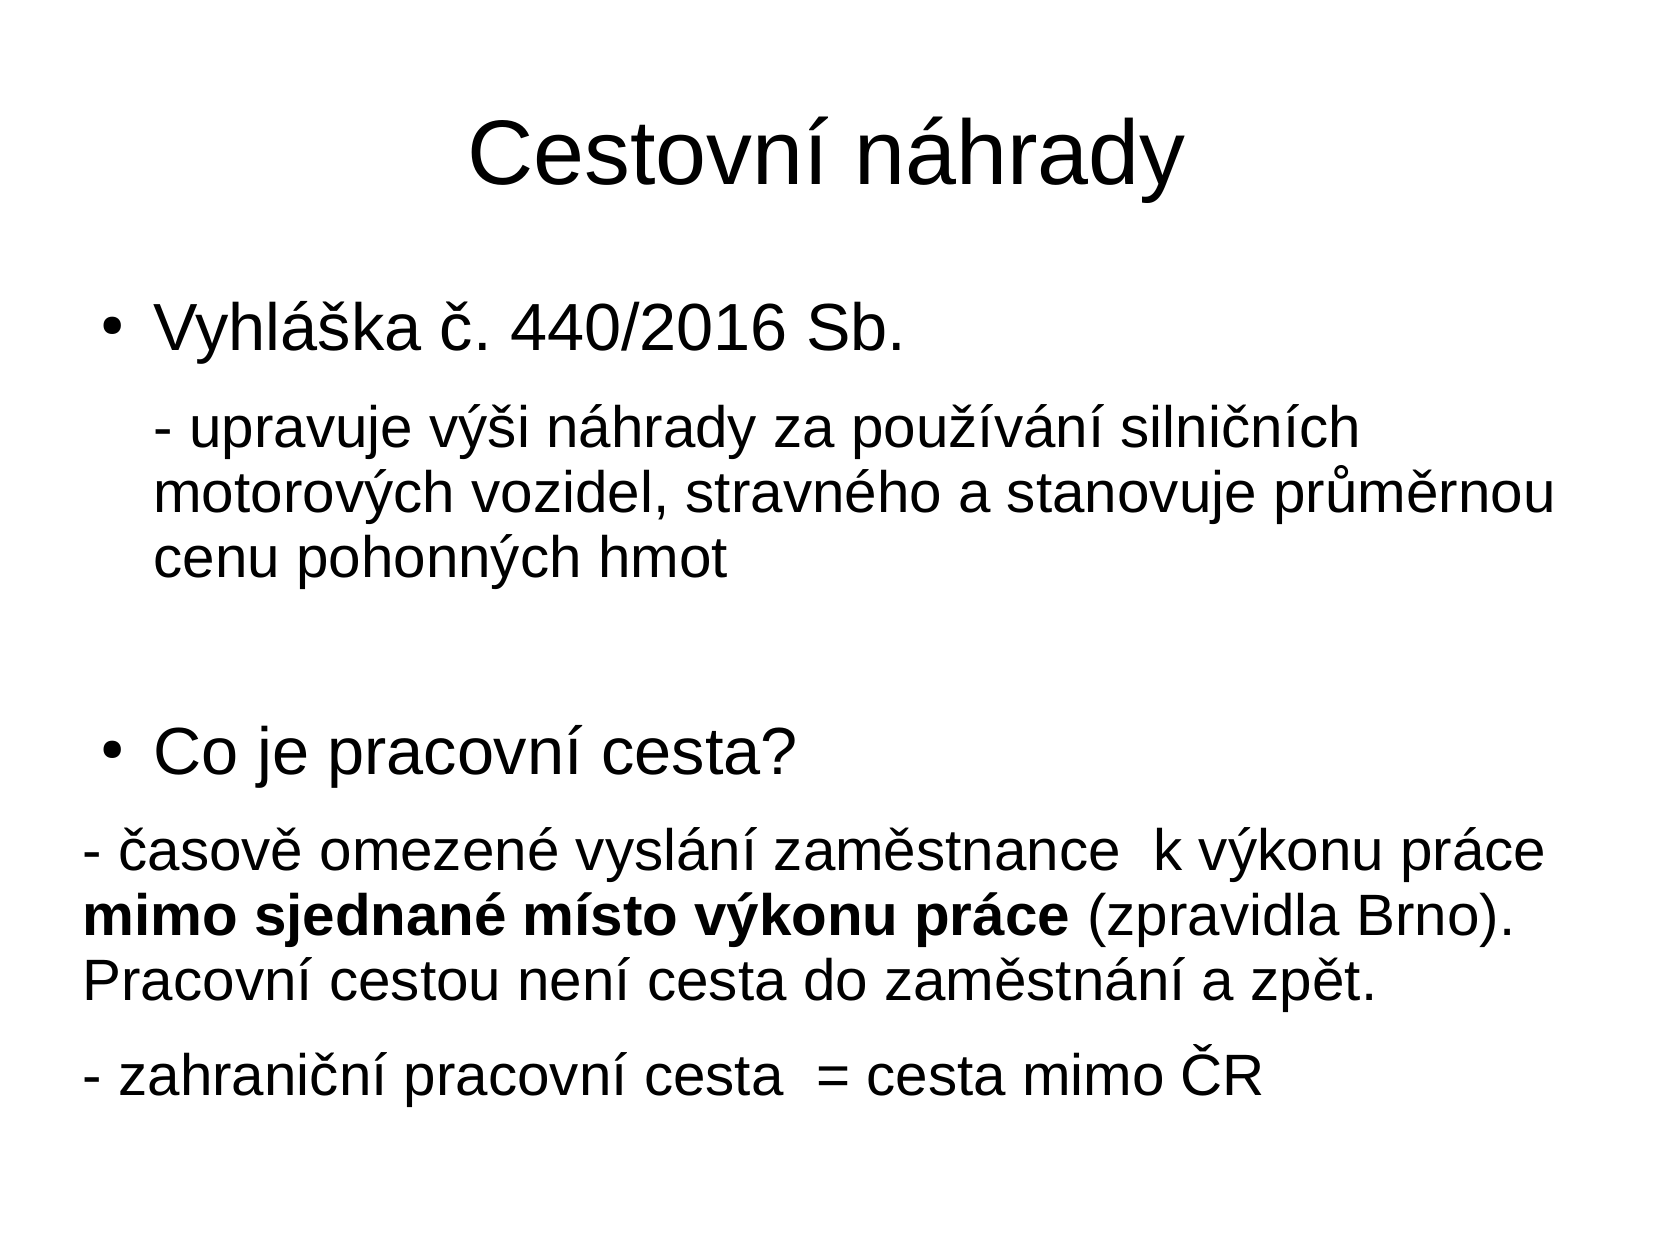

# Cestovní náhrady
Vyhláška č. 440/2016 Sb.
- upravuje výši náhrady za používání silničních motorových vozidel, stravného a stanovuje průměrnou cenu pohonných hmot
Co je pracovní cesta?
- časově omezené vyslání zaměstnance k výkonu práce mimo sjednané místo výkonu práce (zpravidla Brno). Pracovní cestou není cesta do zaměstnání a zpět.
- zahraniční pracovní cesta = cesta mimo ČR